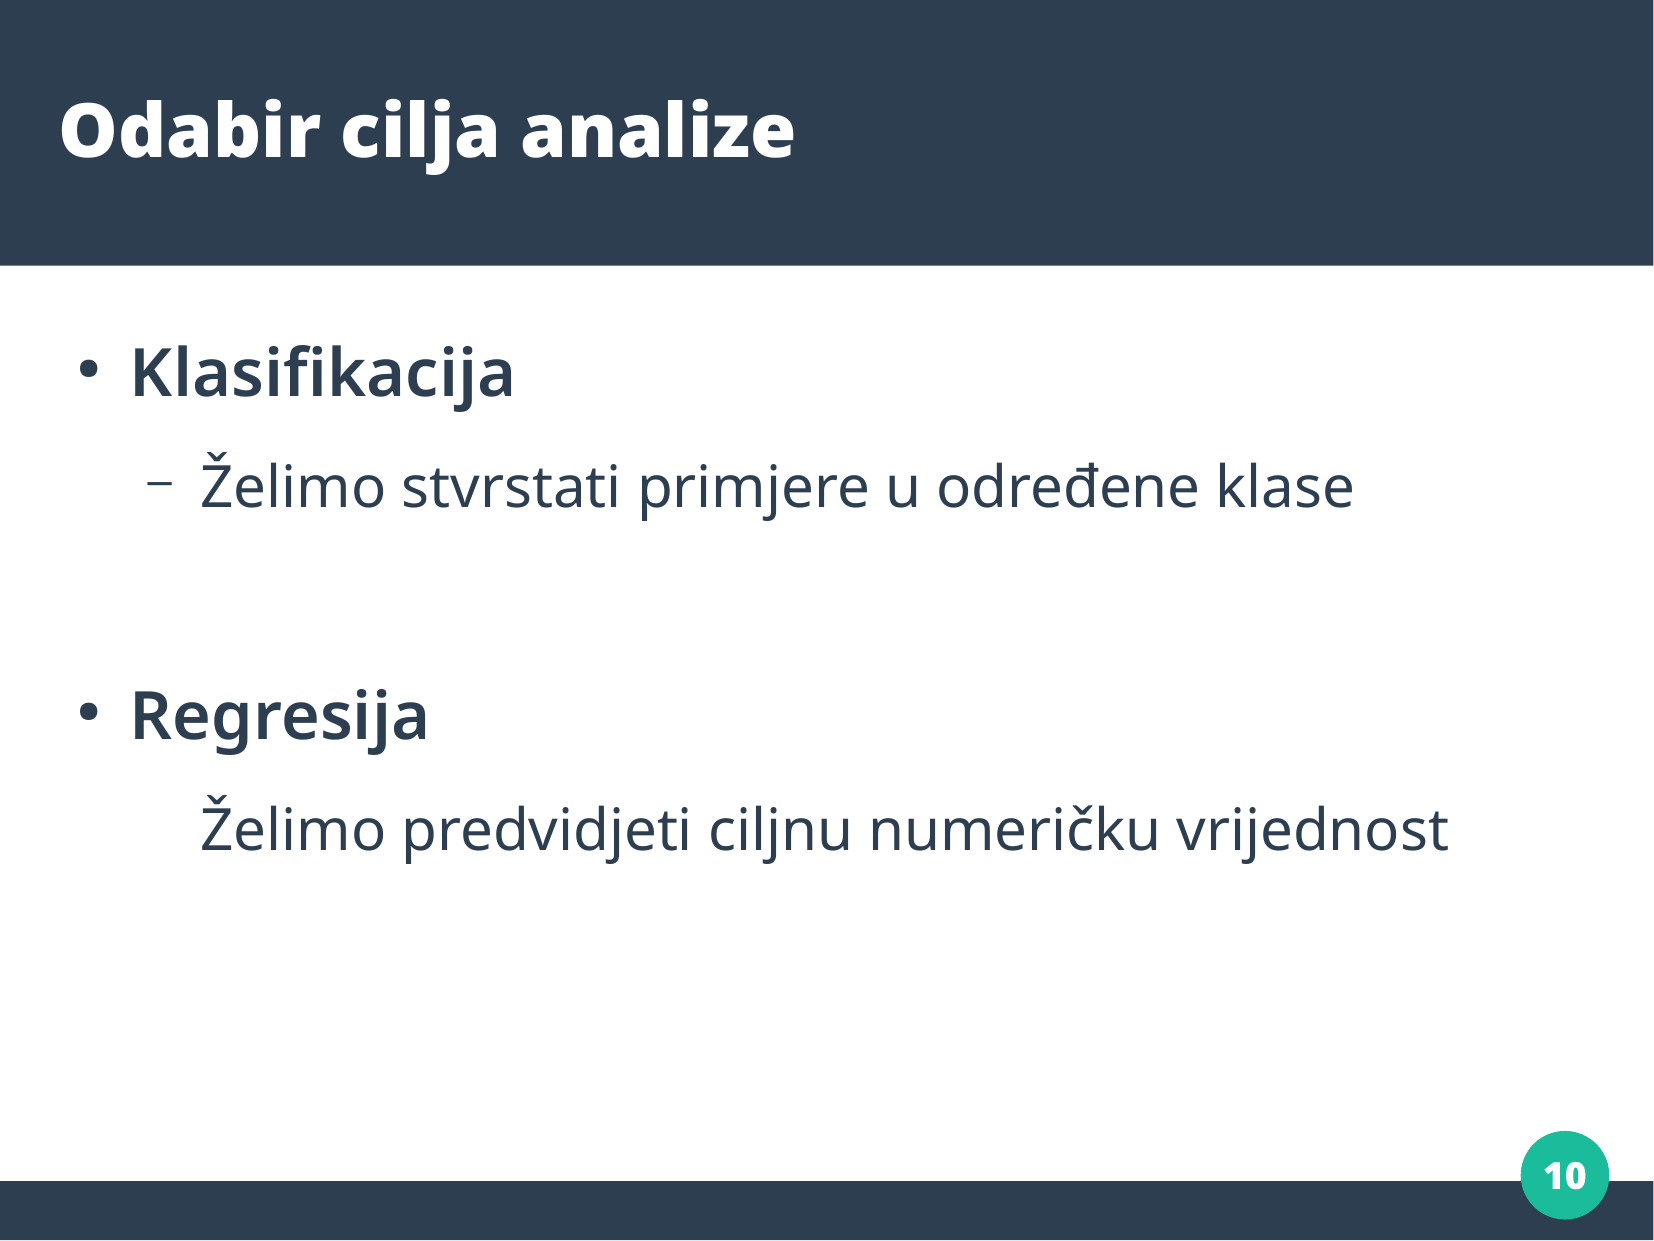

# Odabir cilja analize
Klasifikacija
Želimo stvrstati primjere u određene klase
Regresija
Želimo predvidjeti ciljnu numeričku vrijednost
10